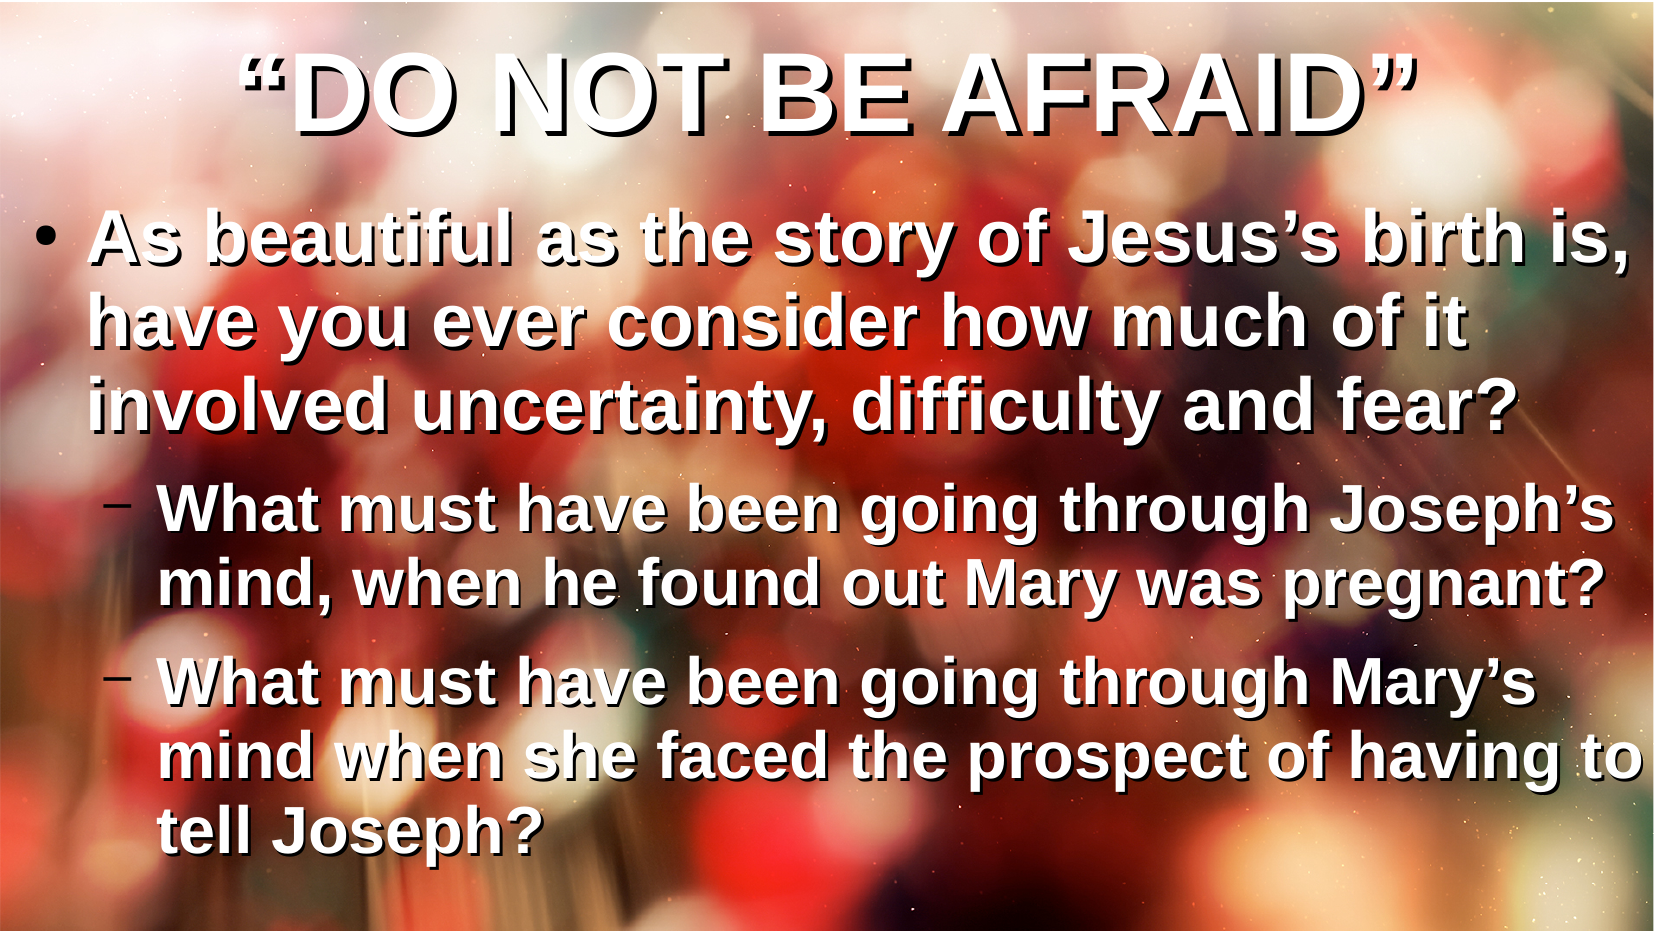

# “DO NOT BE AFRAID”
As beautiful as the story of Jesus’s birth is, have you ever consider how much of it involved uncertainty, difficulty and fear?
What must have been going through Joseph’s mind, when he found out Mary was pregnant?
What must have been going through Mary’s mind when she faced the prospect of having to tell Joseph?